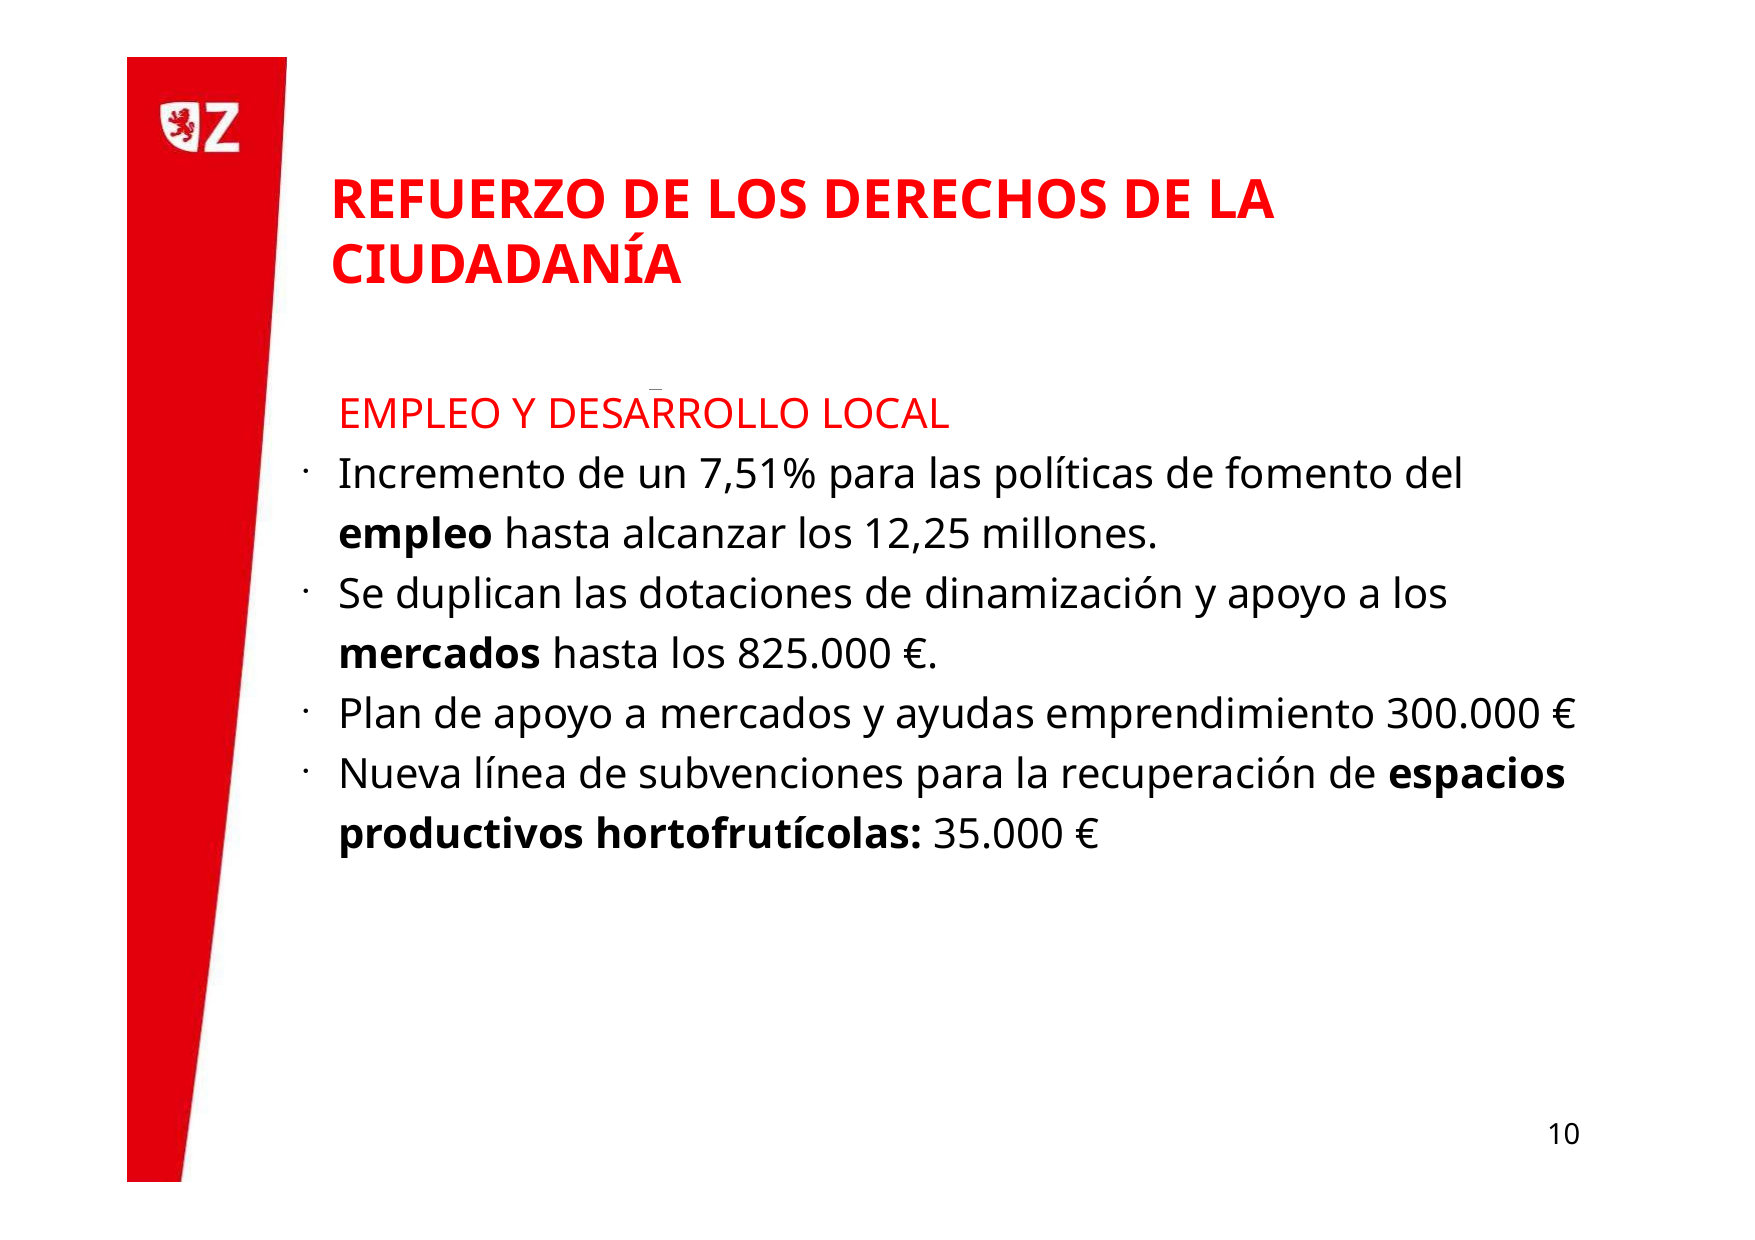

REFUERZO DE LOS DERECHOS DE LA CIUDADANÍA
EMPLEO Y DESARROLLO LOCAL
Incremento de un 7,51% para las políticas de fomento del empleo hasta alcanzar los 12,25 millones.
Se duplican las dotaciones de dinamización y apoyo a los mercados hasta los 825.000 €.
Plan de apoyo a mercados y ayudas emprendimiento 300.000 €
Nueva línea de subvenciones para la recuperación de espacios productivos hortofrutícolas: 35.000 €